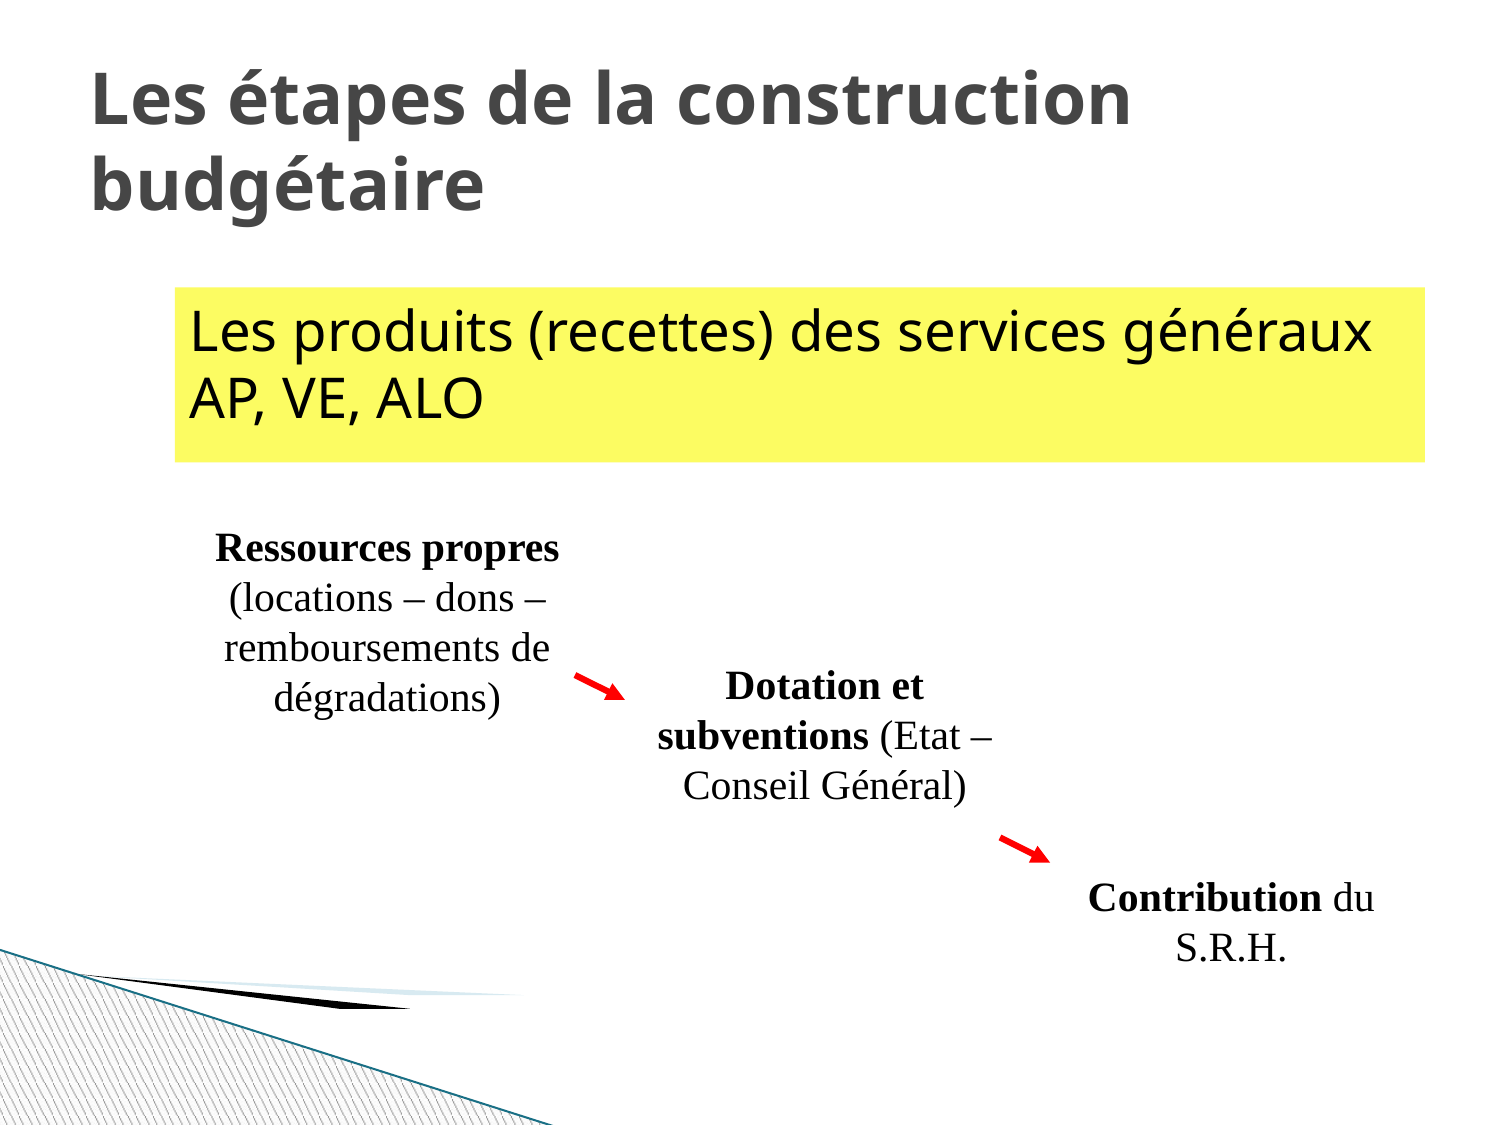

Les étapes de la construction budgétaire
# Les produits (recettes) des services généraux AP, VE, ALO
Ressources propres (locations – dons – remboursements de dégradations)
Dotation et subventions (Etat – Conseil Général)
Contribution du S.R.H.